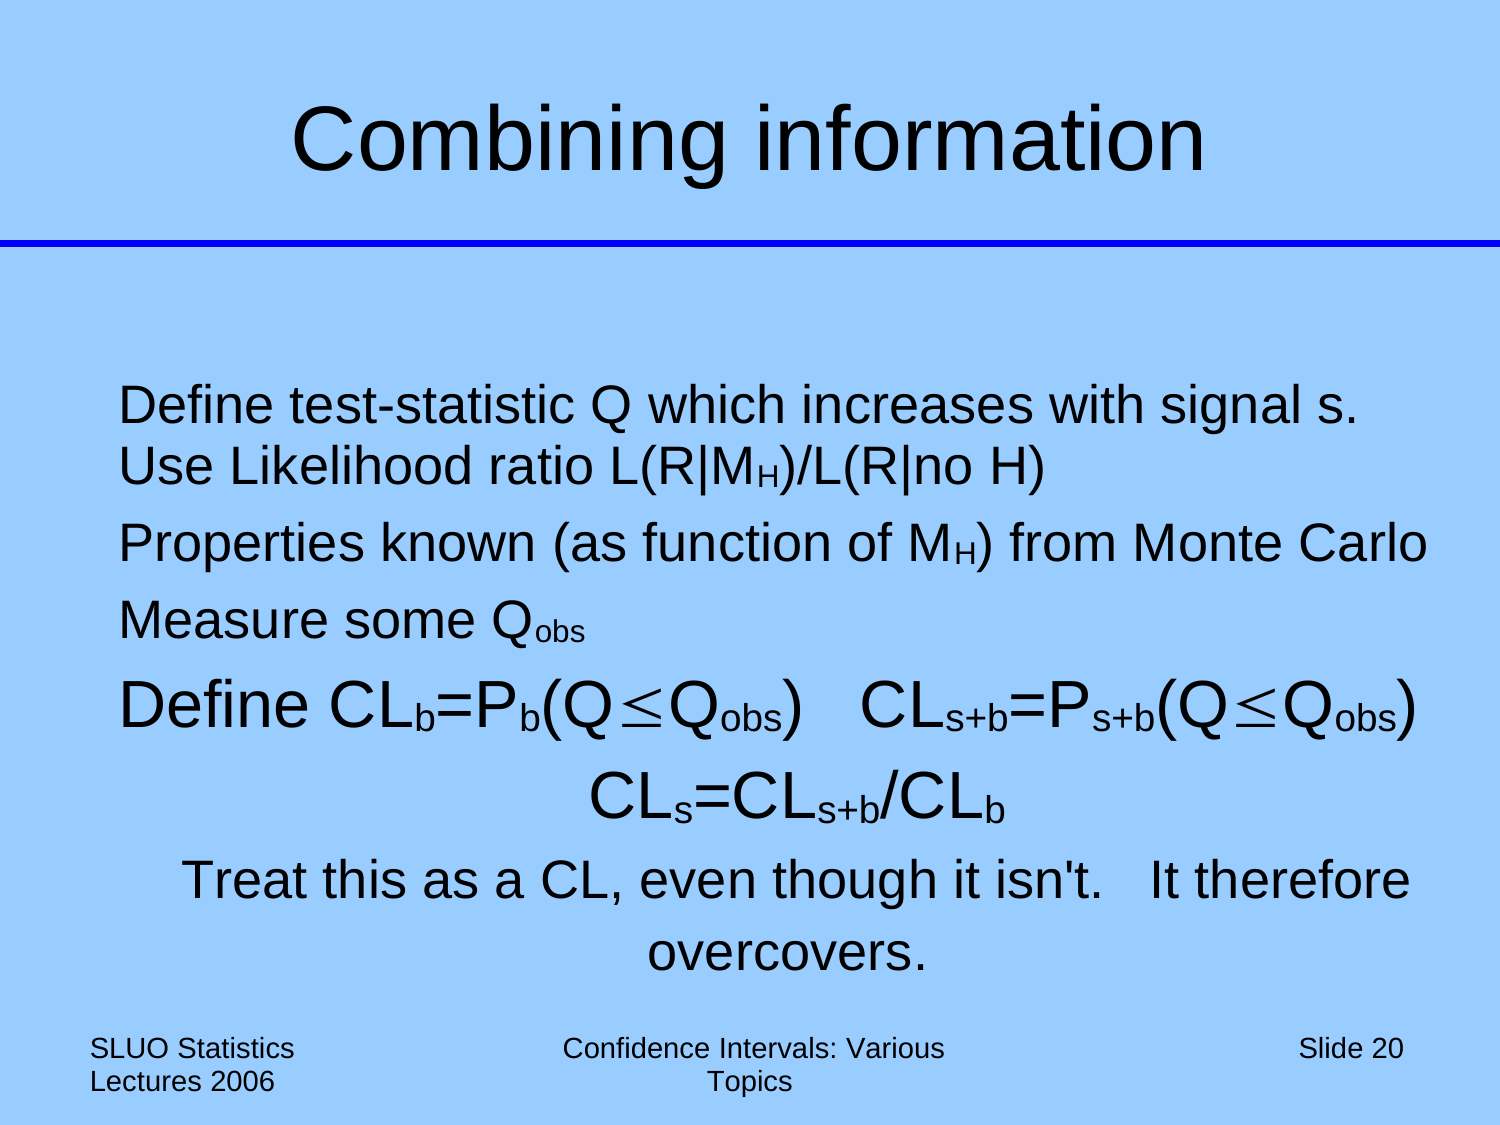

# Combining information
Define test-statistic Q which increases with signal s. Use Likelihood ratio L(R|MH)/L(R|no H)
Properties known (as function of MH) from Monte Carlo
Measure some Qobs
Define CLb=Pb(QQobs) CLs+b=Ps+b(QQobs)
CLs=CLs+b/CLb
Treat this as a CL, even though it isn't. It therefore overcovers.
20